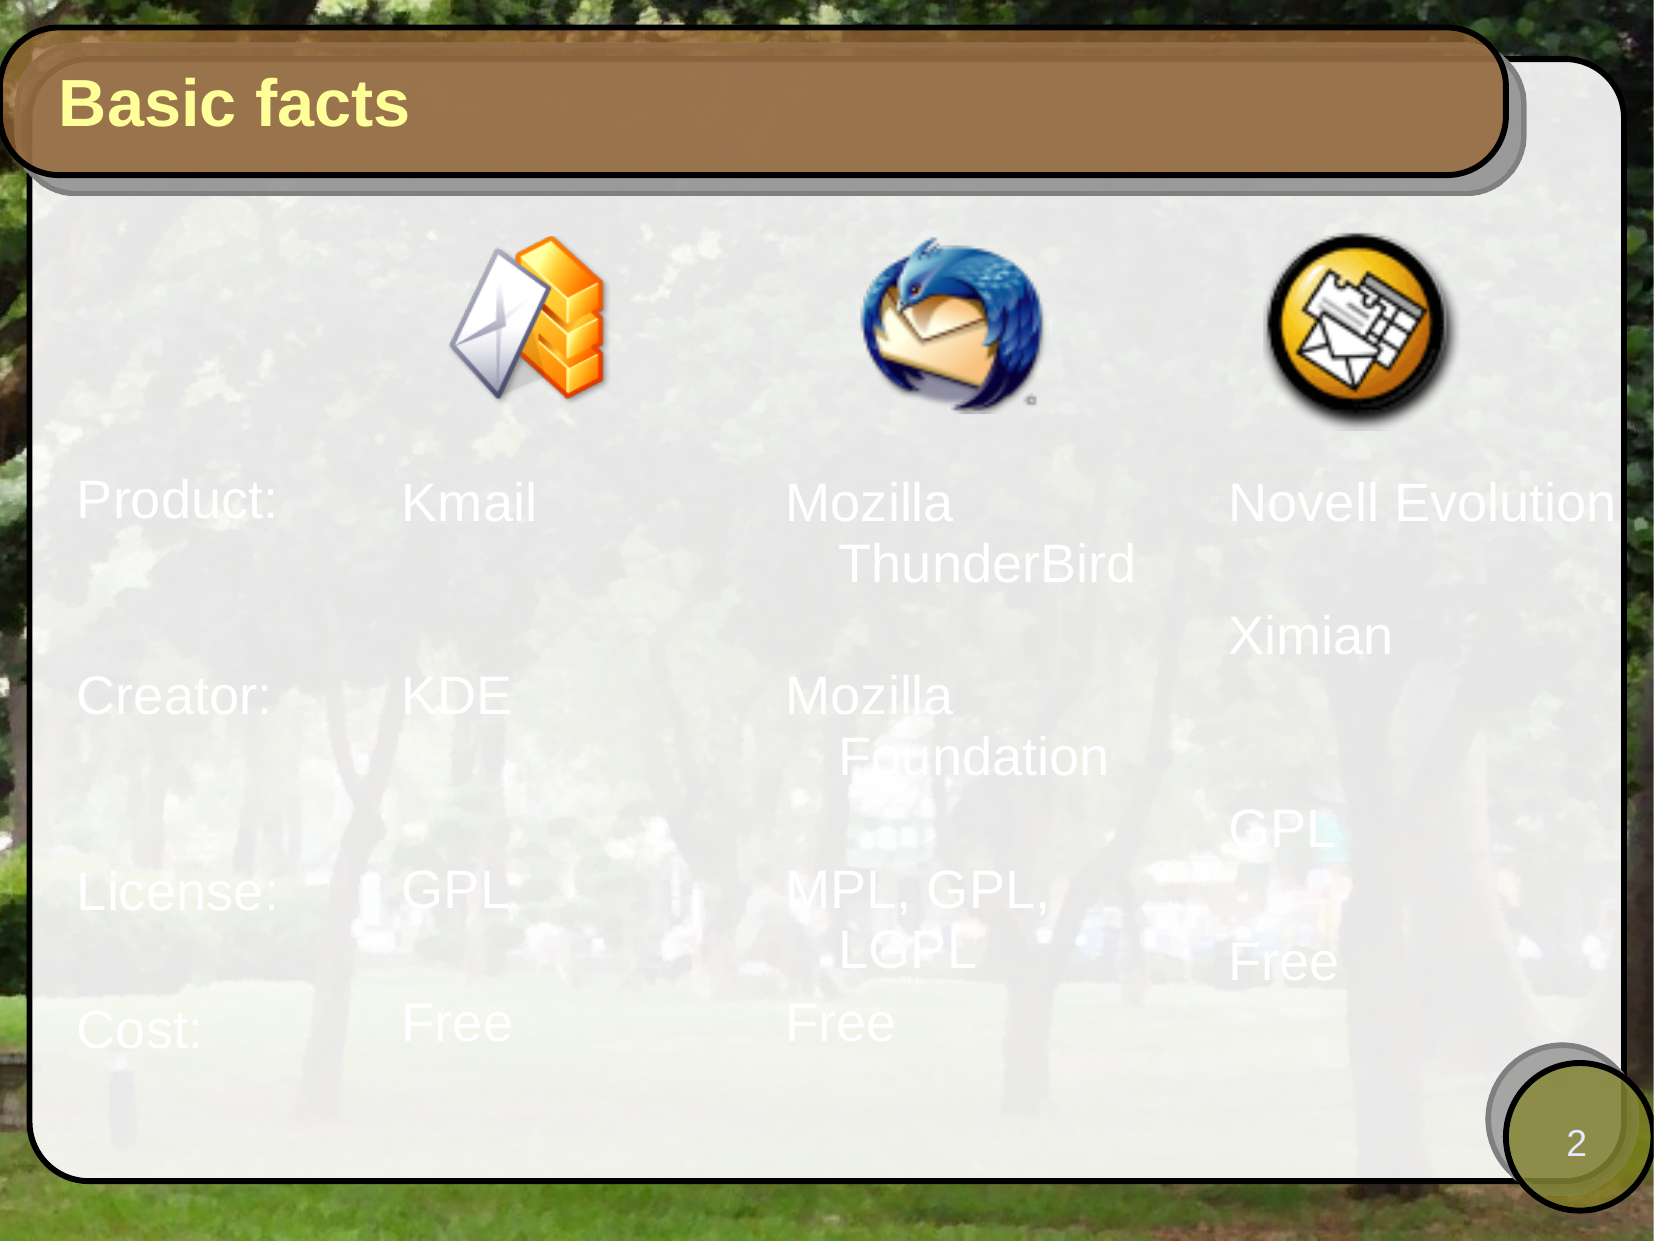

# Basic facts
Product:
Creator:
License:
Cost:
Kmail
KDE
GPL
Free
Mozilla ThunderBird
Mozilla Foundation
MPL, GPL, LGPL
Free
Novell Evolution
Ximian
GPL
Free
2